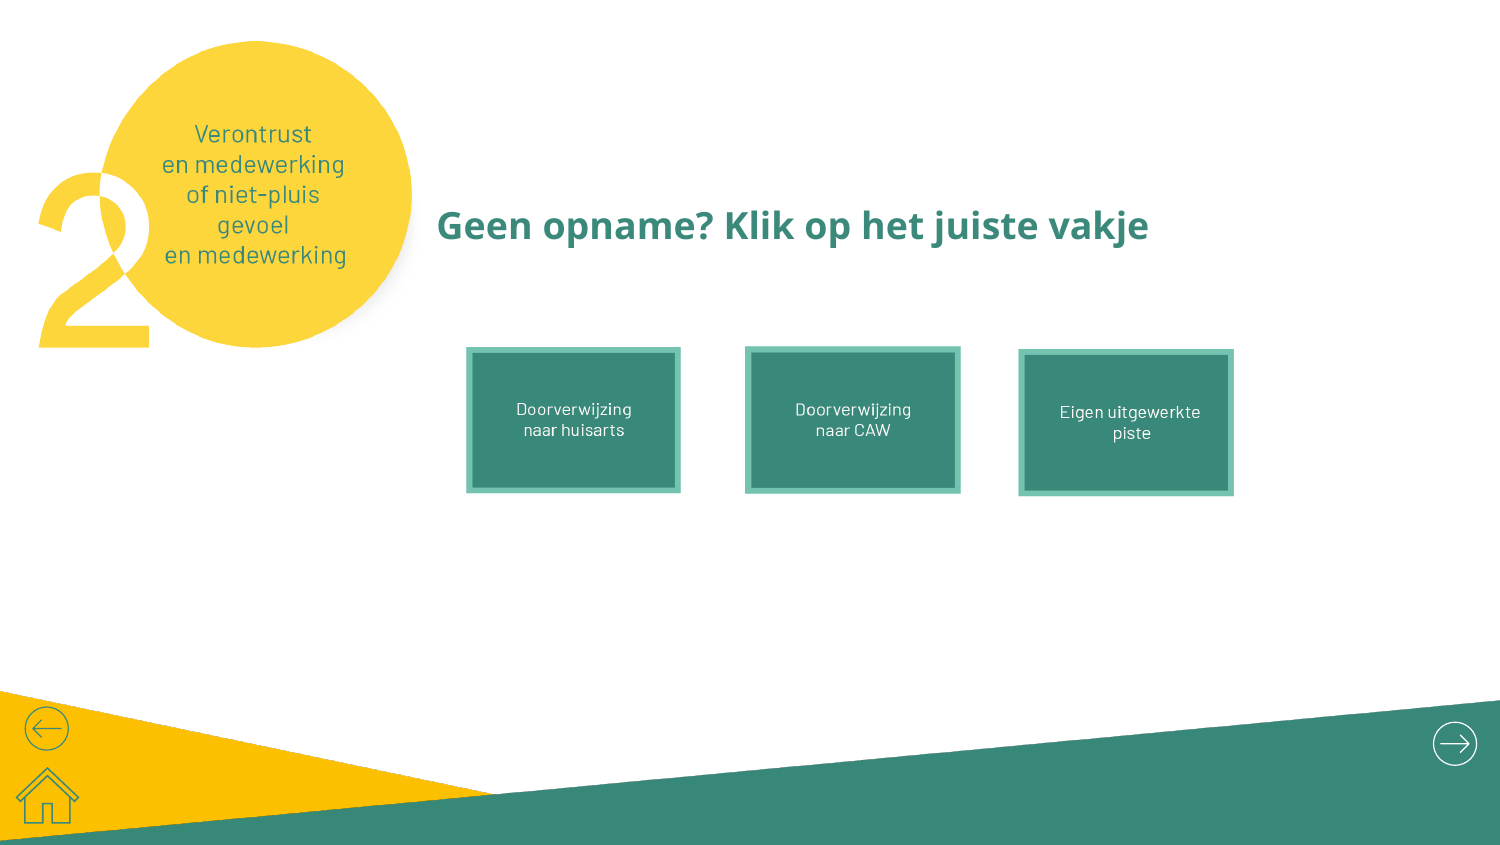

Geen opname? Klik op het juiste vakje